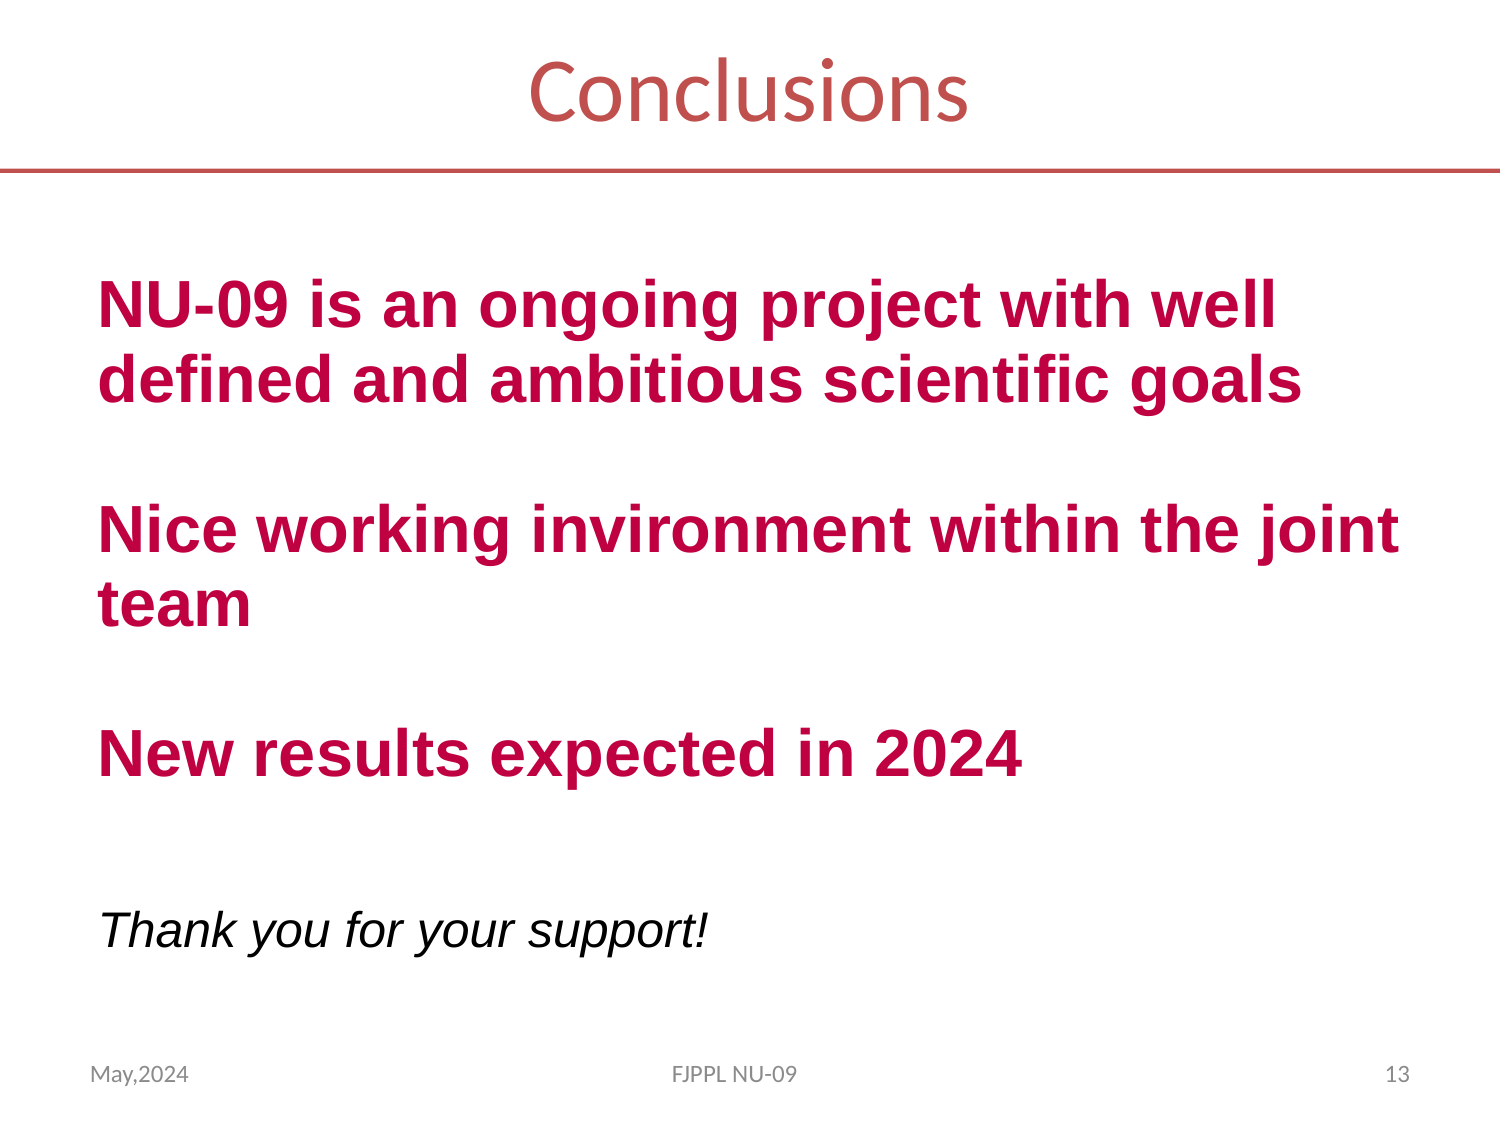

Conclusions
NU-09 is an ongoing project with well defined and ambitious scientific goals
Nice working invironment within the joint team
New results expected in 2024
Thank you for your support!
May,2024
FJPPL NU-09